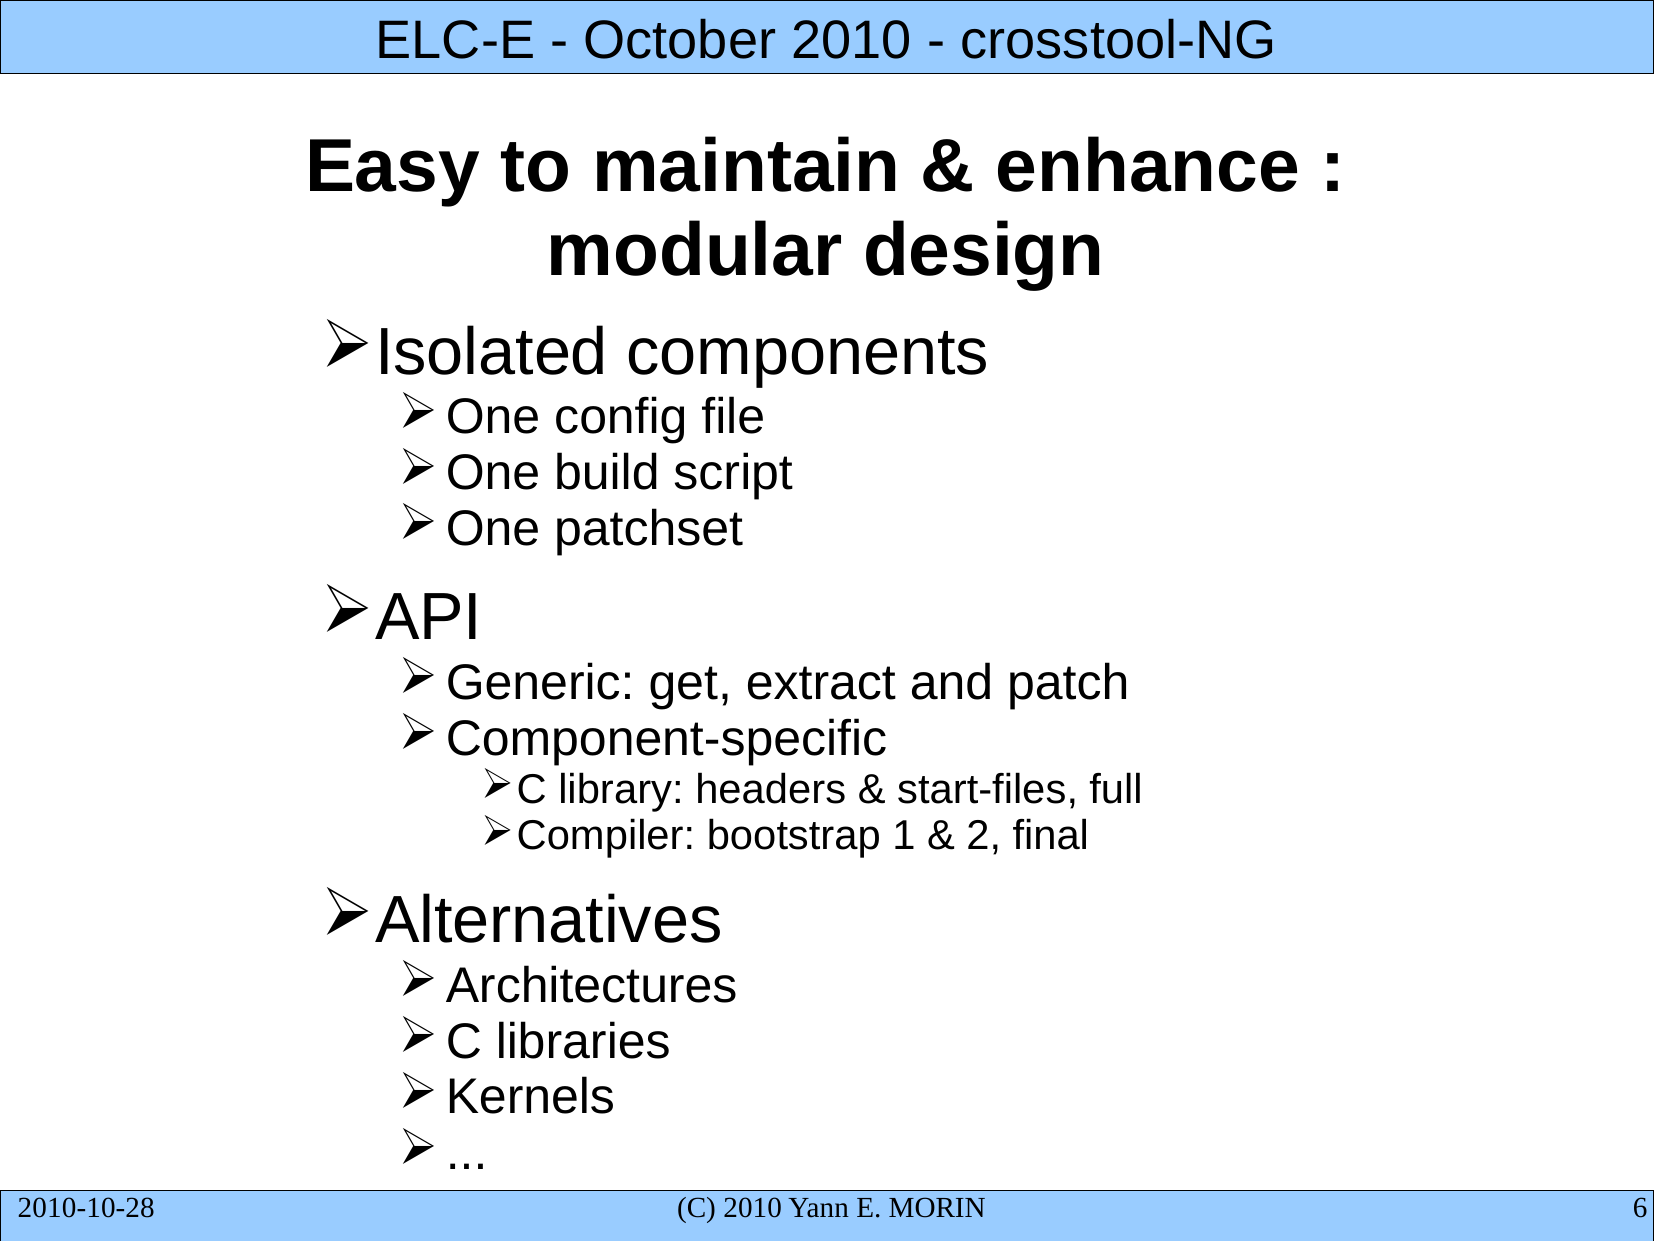

# ELC-E - October 2010 - crosstool-NG
Easy to maintain & enhance :
modular design
Isolated components
One config file
One build script
One patchset
API
Generic: get, extract and patch
Component-specific
C library: headers & start-files, full
Compiler: bootstrap 1 & 2, final
Alternatives
Architectures
C libraries
Kernels
...
2010-10-28
(C) 2010 Yann E. MORIN
6